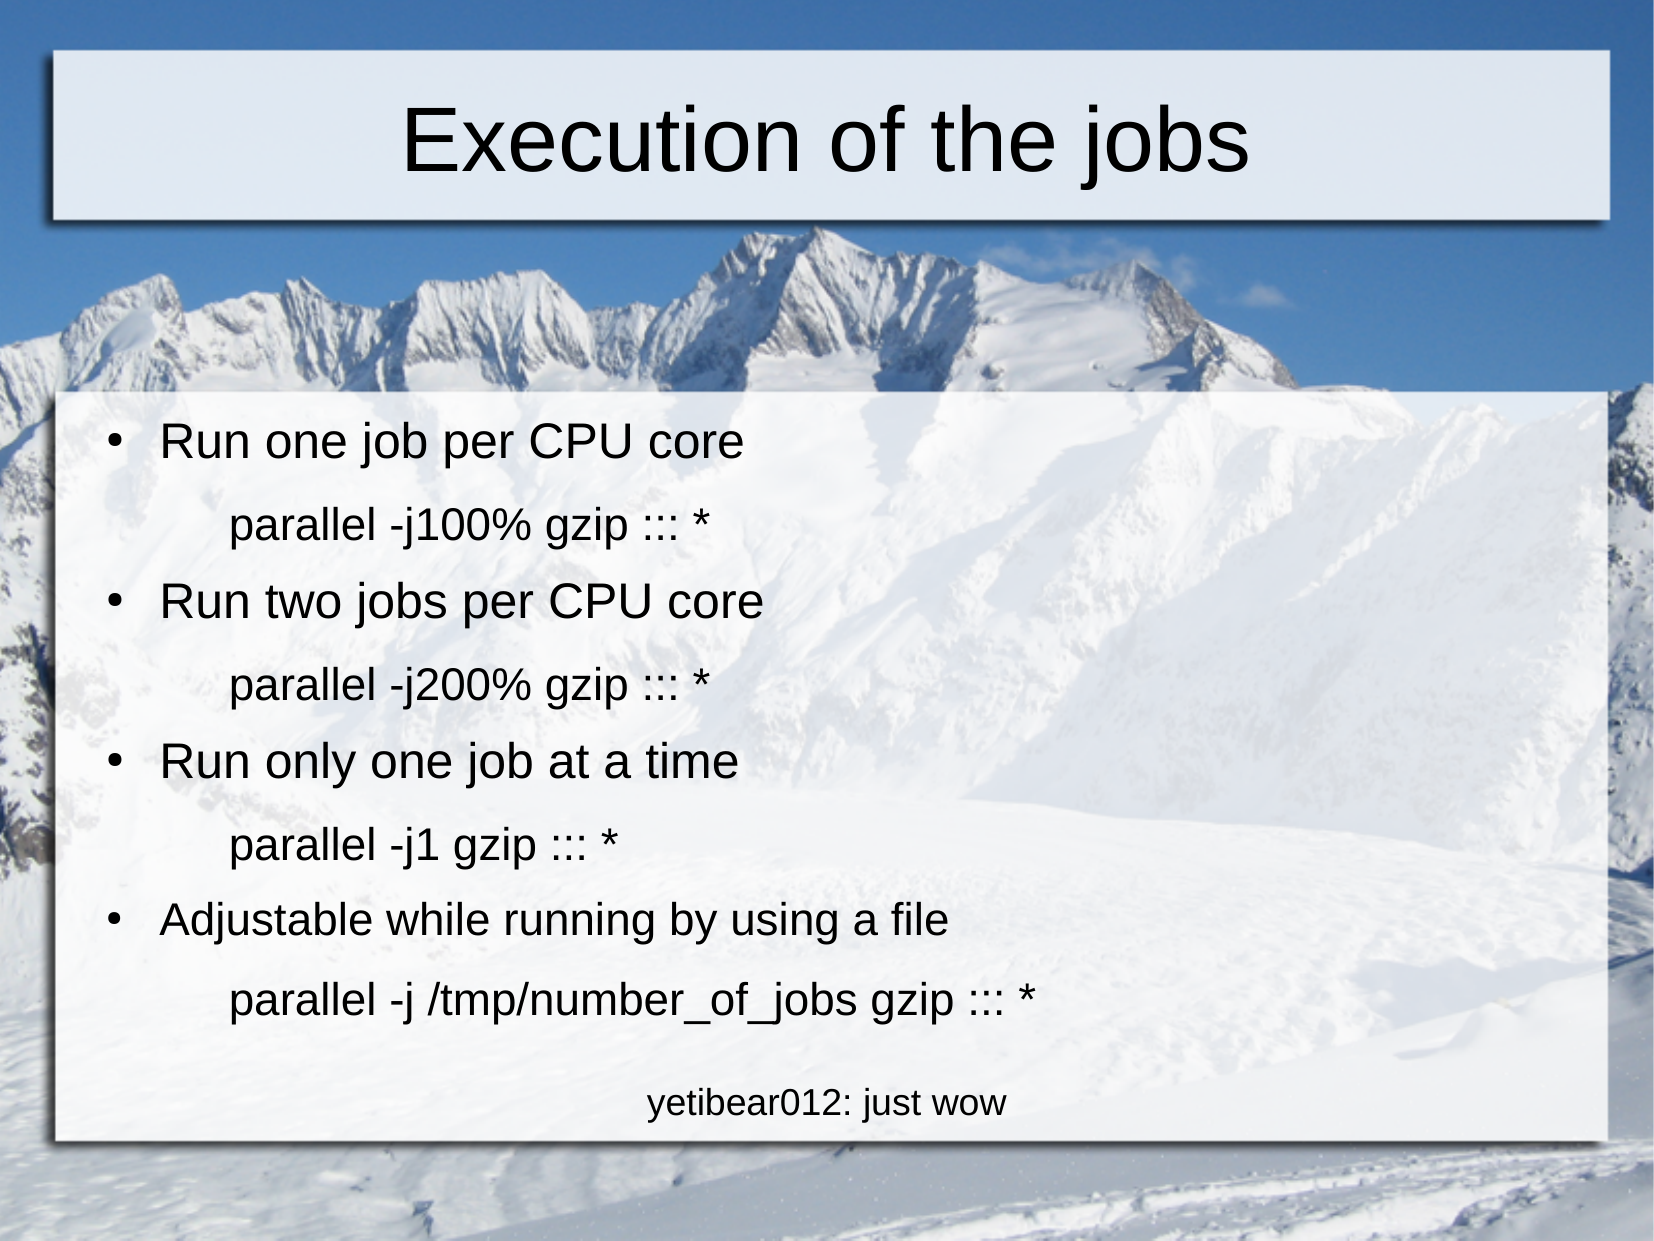

# Execution of the jobs
Run one job per CPU core
parallel -j100% gzip ::: *
Run two jobs per CPU core
parallel -j200% gzip ::: *
Run only one job at a time
parallel -j1 gzip ::: *
Adjustable while running by using a file
parallel -j /tmp/number_of_jobs gzip ::: *
yetibear012: just wow